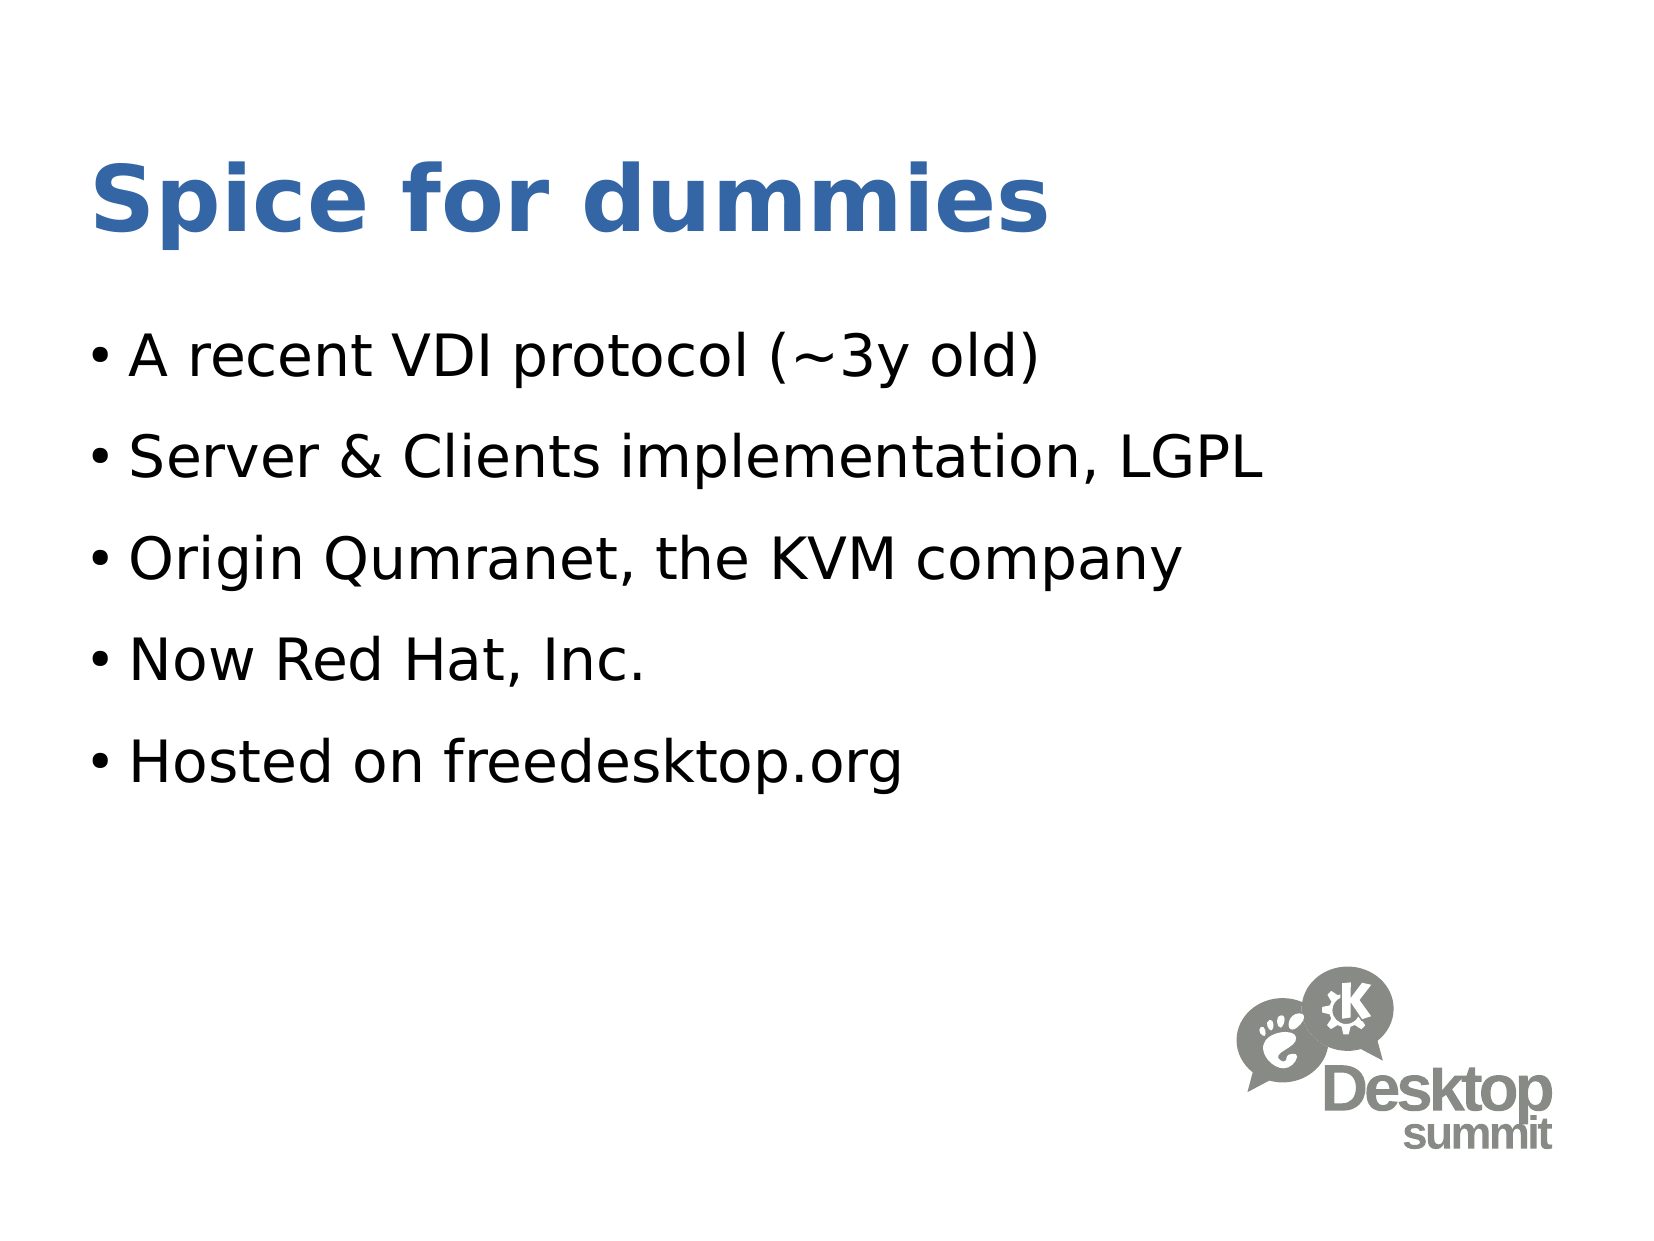

Spice for dummies
 A recent VDI protocol (~3y old)
 Server & Clients implementation, LGPL
 Origin Qumranet, the KVM company
 Now Red Hat, Inc.
 Hosted on freedesktop.org